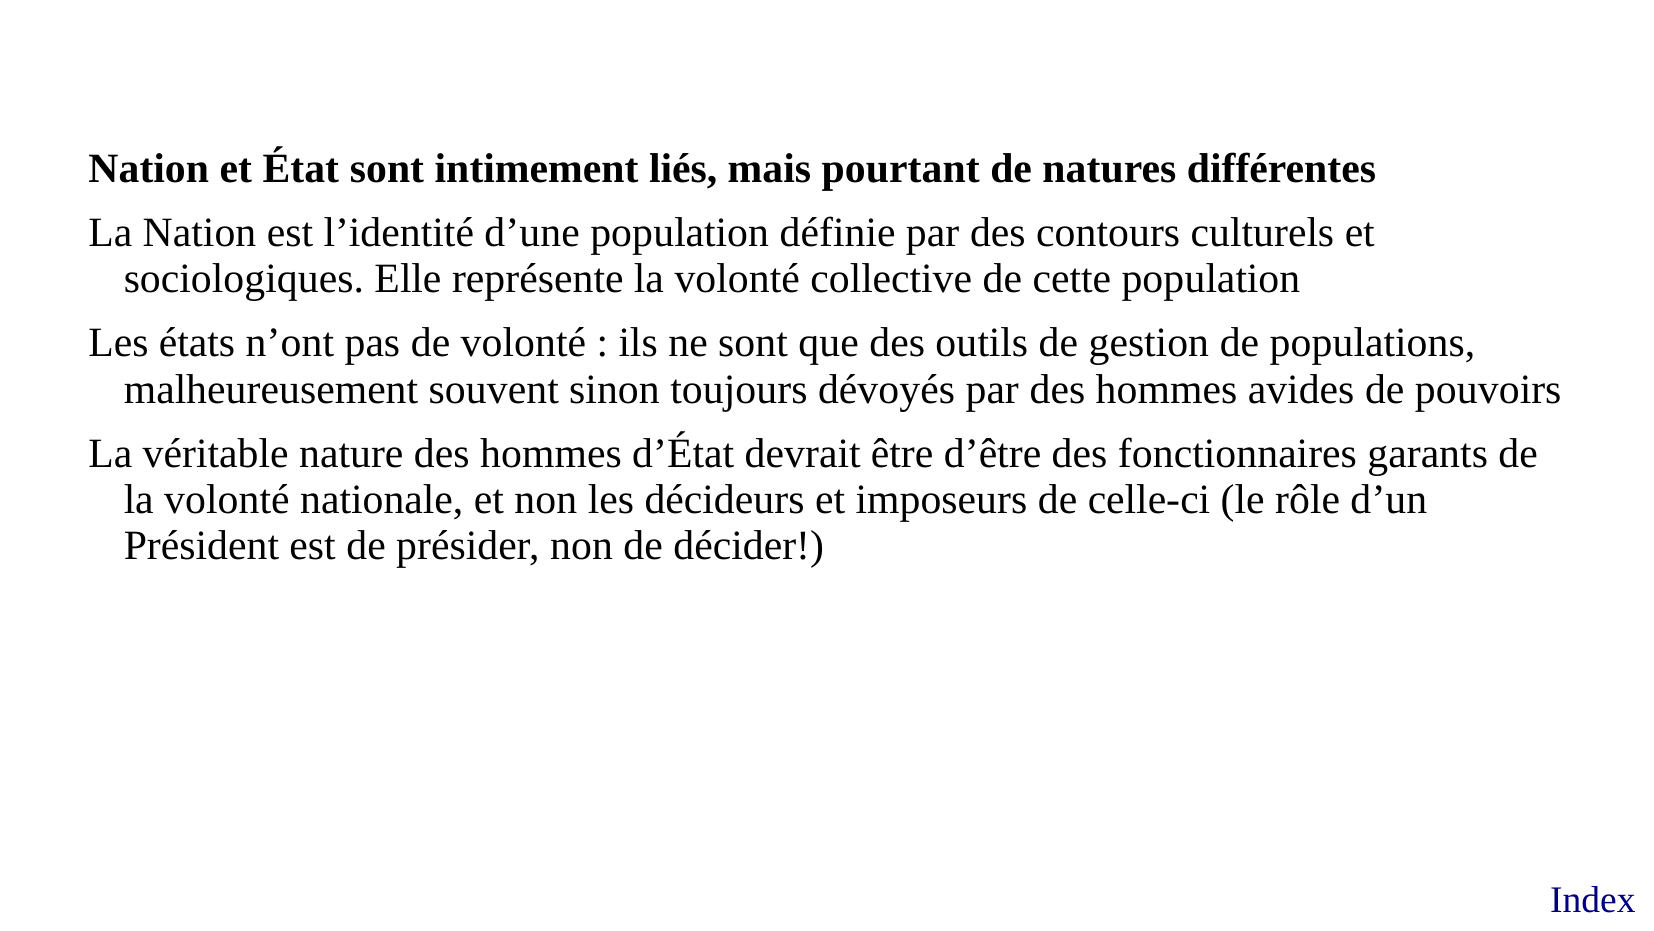

Nation et État sont intimement liés, mais pourtant de natures différentes
La Nation est l’identité d’une population définie par des contours culturels et sociologiques. Elle représente la volonté collective de cette population
Les états n’ont pas de volonté : ils ne sont que des outils de gestion de populations, malheureusement souvent sinon toujours dévoyés par des hommes avides de pouvoirs
La véritable nature des hommes d’État devrait être d’être des fonctionnaires garants de la volonté nationale, et non les décideurs et imposeurs de celle-ci (le rôle d’un Président est de présider, non de décider!)